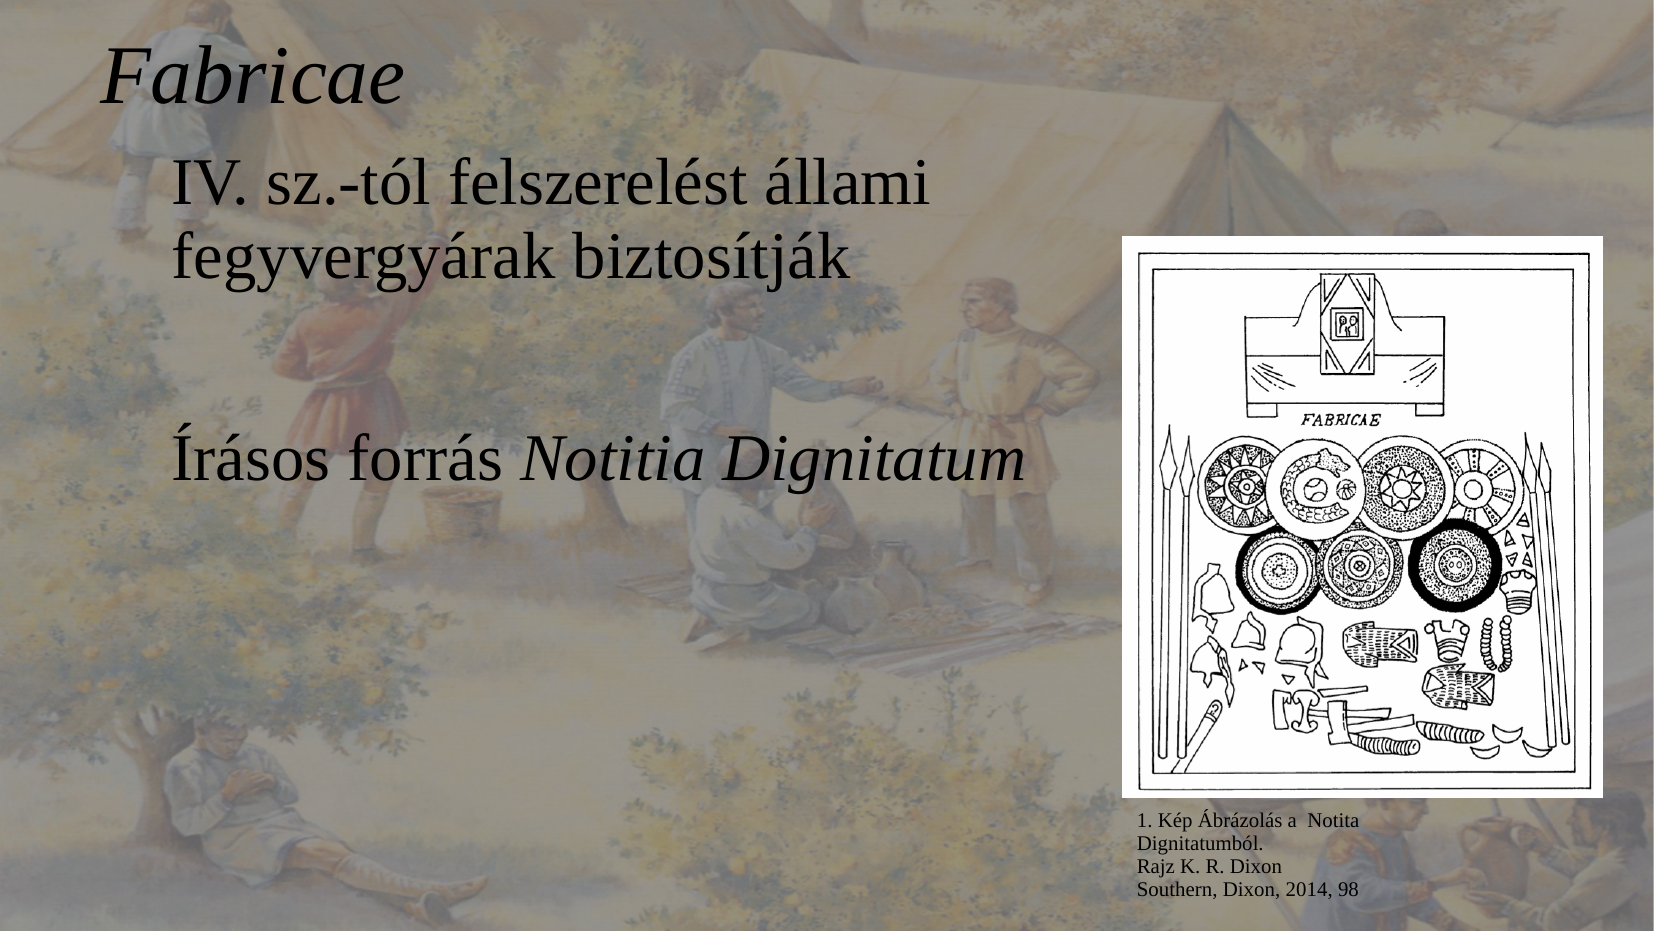

# Fabricae
IV. sz.-tól felszerelést állami fegyvergyárak biztosítják
Írásos forrás Notitia Dignitatum
1. Kép Ábrázolás a Notita Dignitatumból.
Rajz K. R. Dixon
Southern, Dixon, 2014, 98